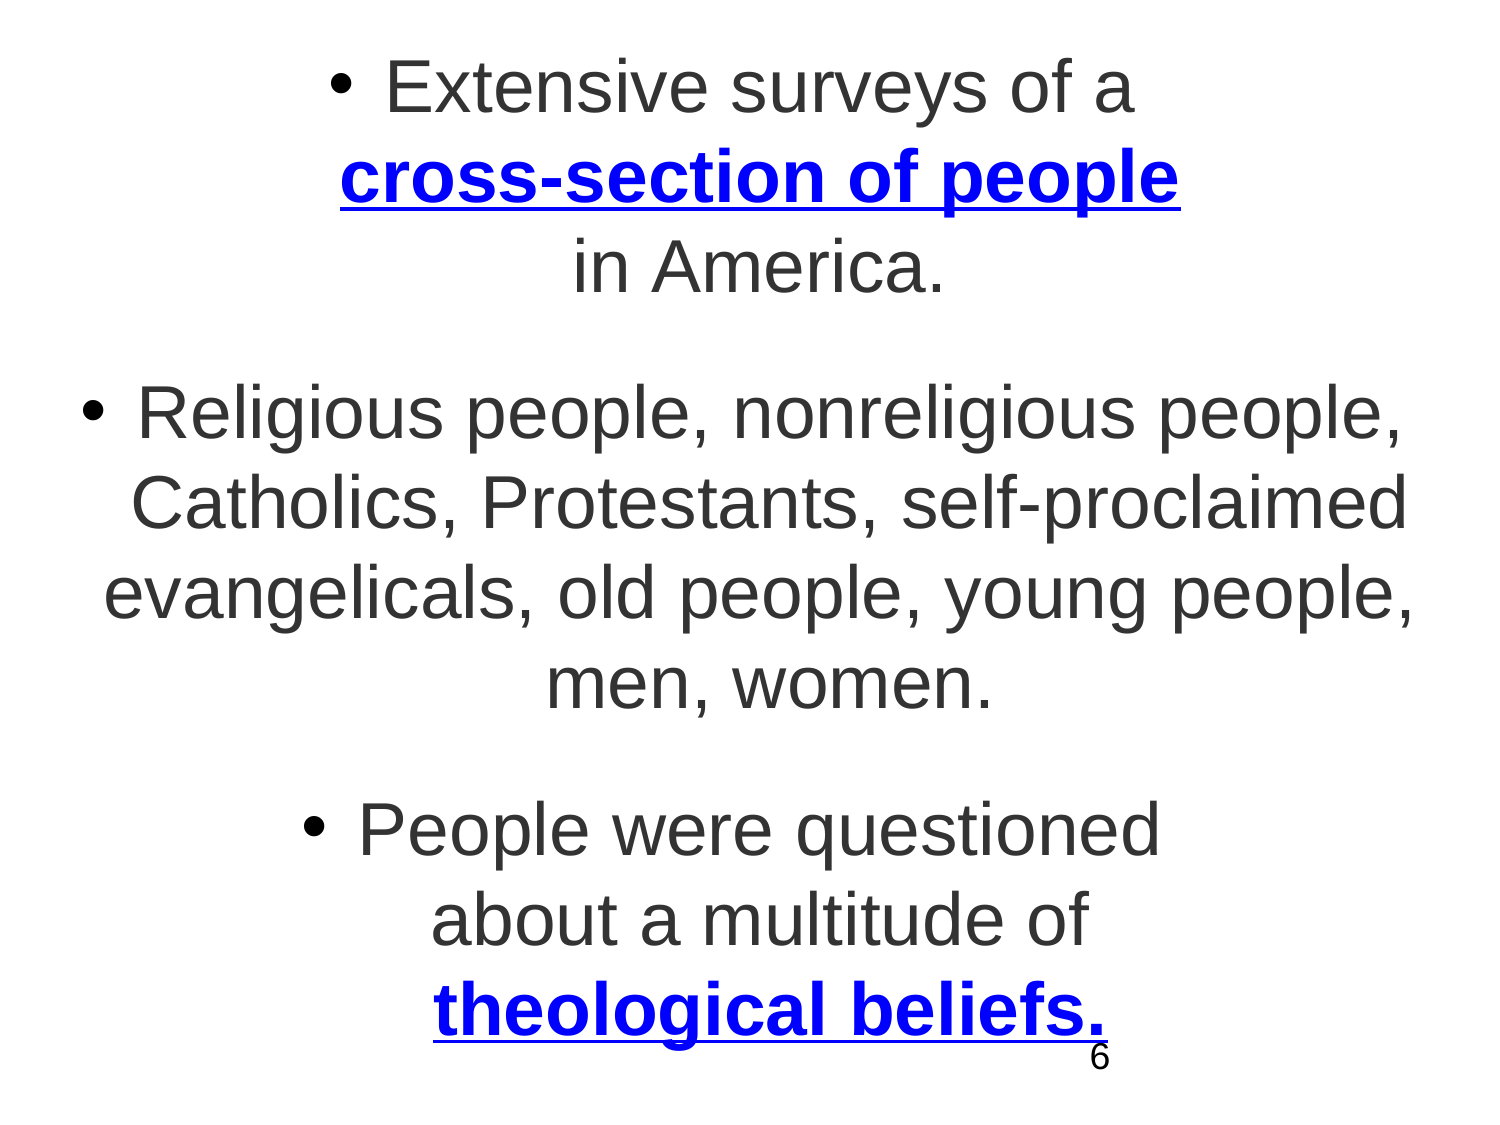

# Extensive surveys of a cross-section of people in America.
Religious people, nonreligious people, Catholics, Protestants, self-proclaimed evangelicals, old people, young people,
men, women.
People were questioned
about a multitude of
theological beliefs.
6